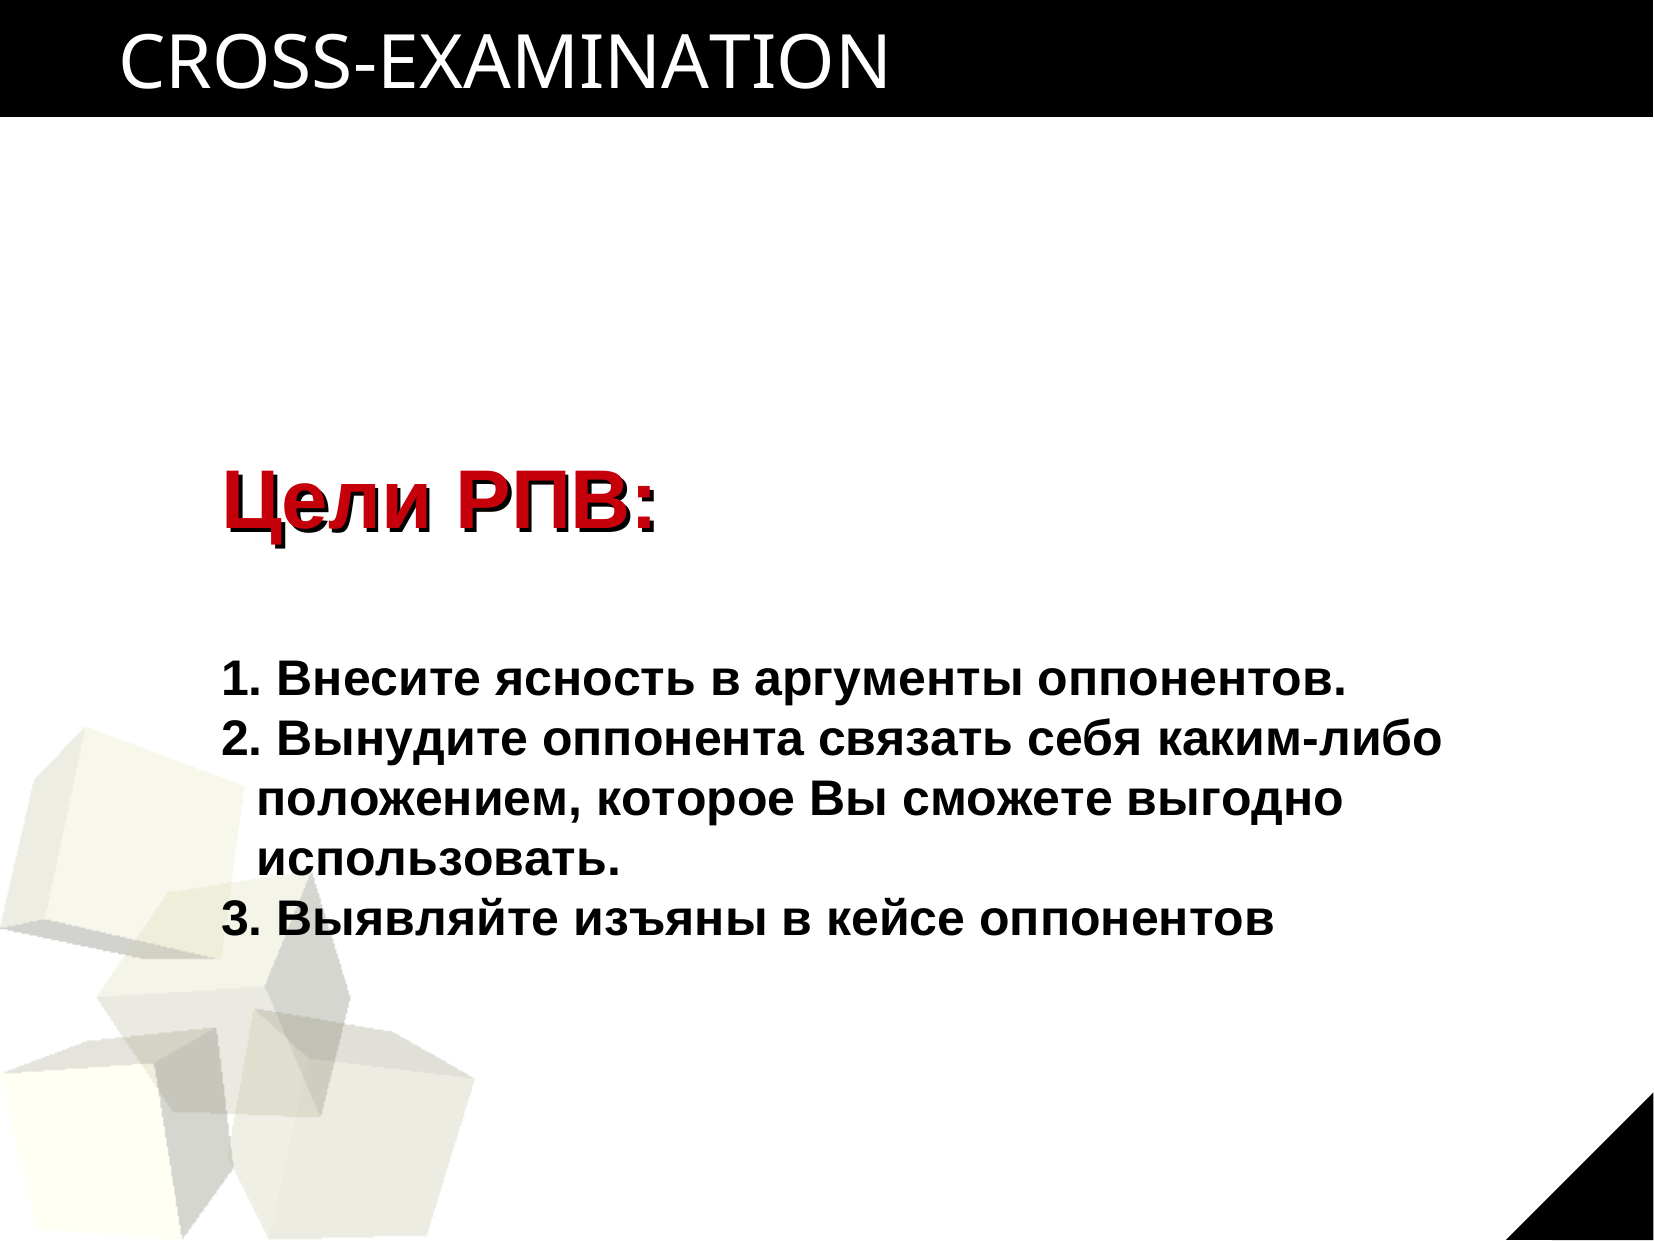

# CROSS-EXAMINATION
Цели РПВ:
1. Внесите ясность в аргументы оппонентов.
2. Вынудите оппонента связать себя каким-либо положением, которое Вы сможете выгодно использовать.
3. Выявляйте изъяны в кейсе оппонентов